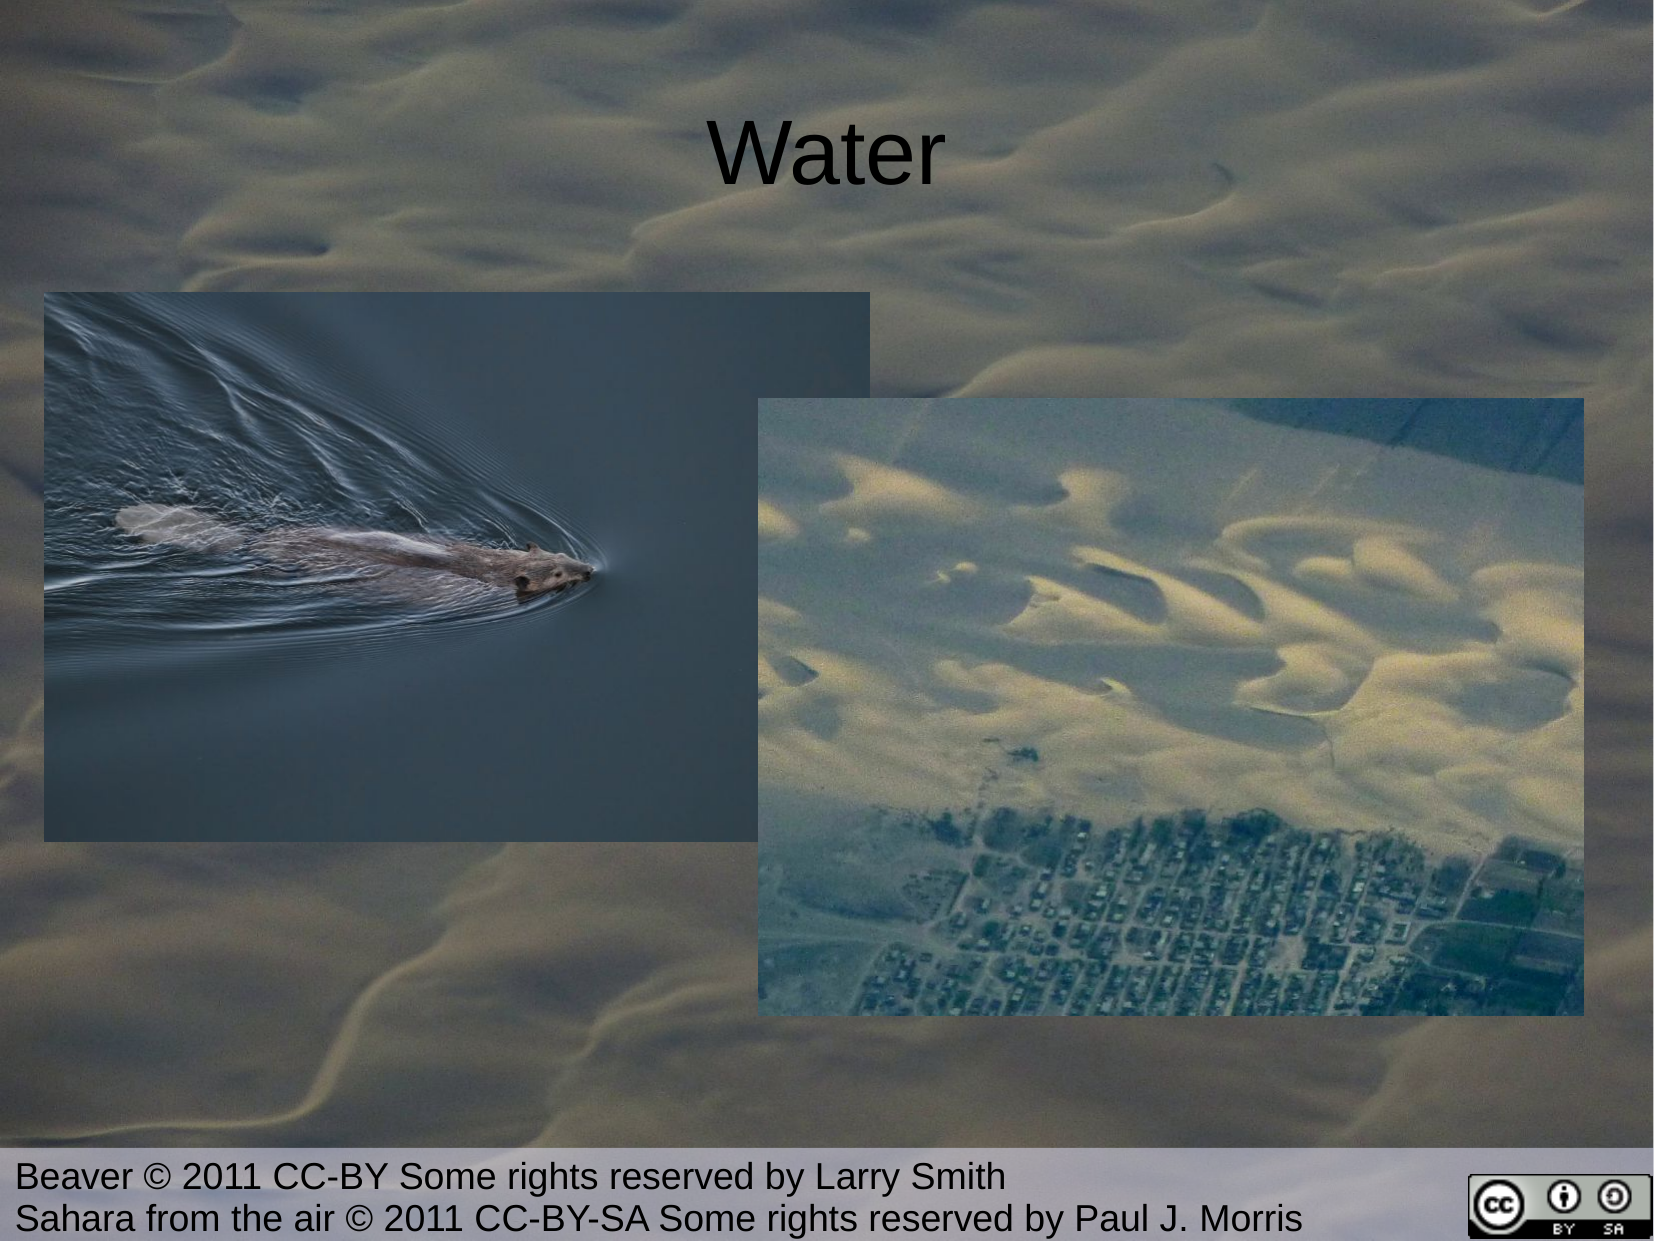

# Water
Beaver © 2011 CC-BY Some rights reserved by Larry Smith
Sahara from the air © 2011 CC-BY-SA Some rights reserved by Paul J. Morris